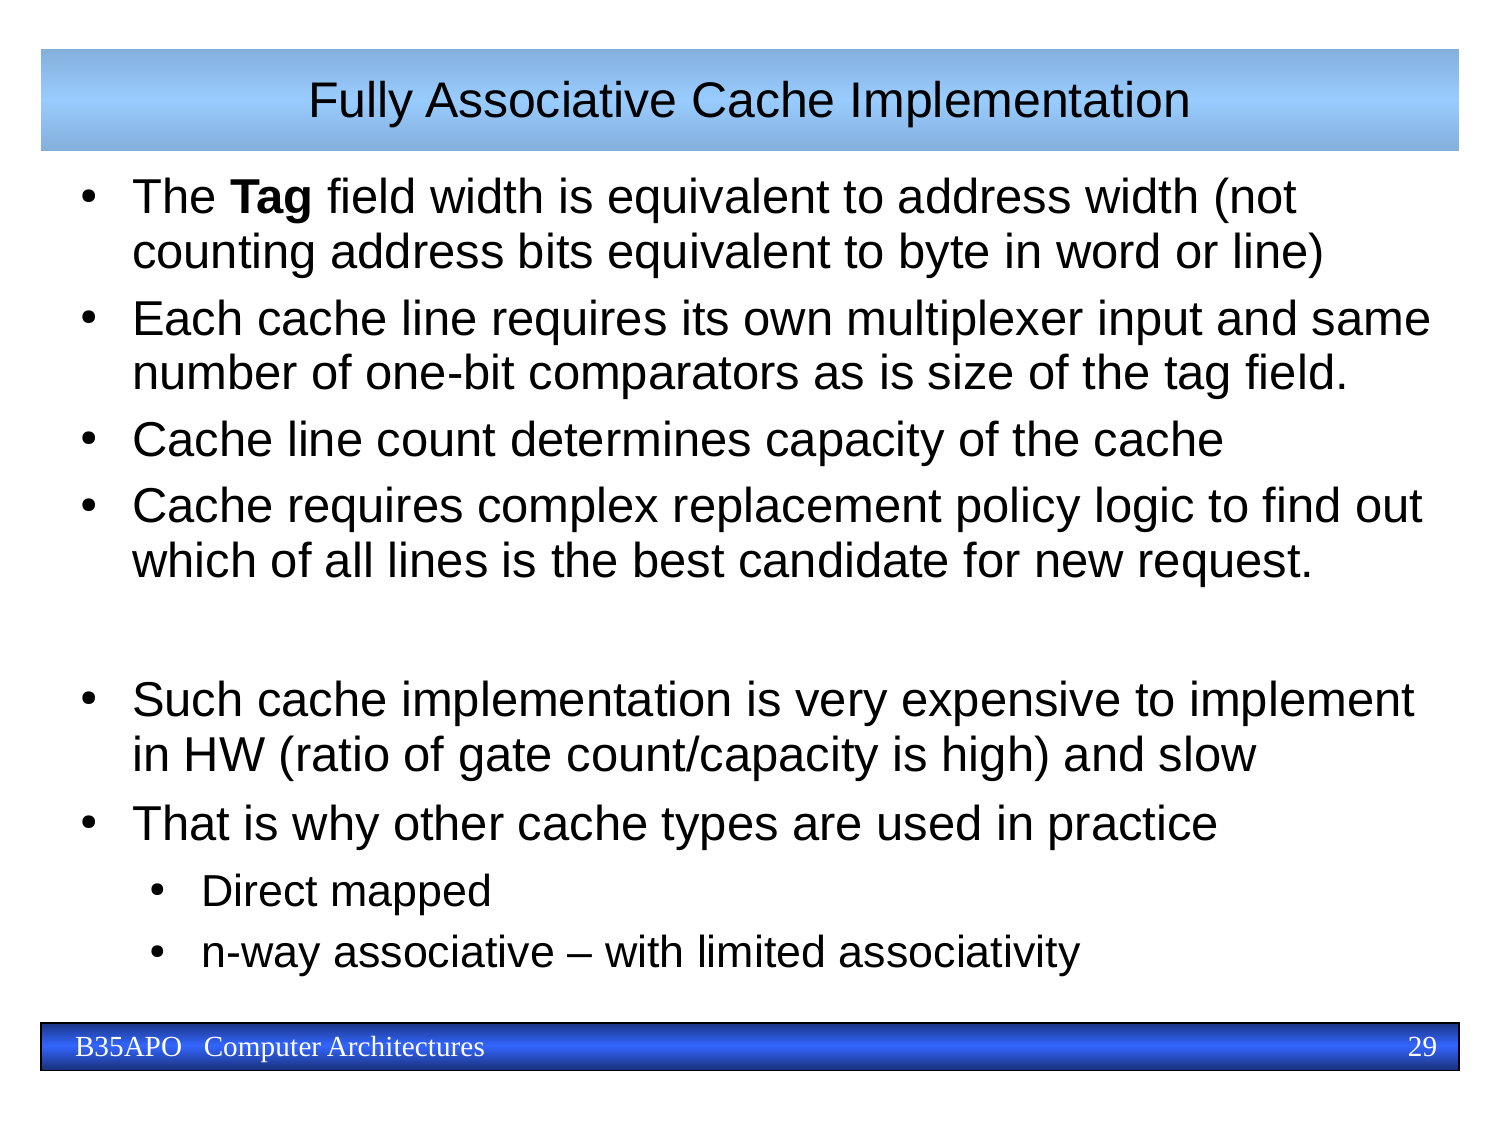

# Fully Associative Cache Implementation
The Tag field width is equivalent to address width (not counting address bits equivalent to byte in word or line)
Each cache line requires its own multiplexer input and same number of one-bit comparators as is size of the tag field.
Cache line count determines capacity of the cache
Cache requires complex replacement policy logic to find out which of all lines is the best candidate for new request.
Such cache implementation is very expensive to implement in HW (ratio of gate count/capacity is high) and slow
That is why other cache types are used in practice
Direct mapped
n-way associative – with limited associativity
B35APO Computer Architectures
29